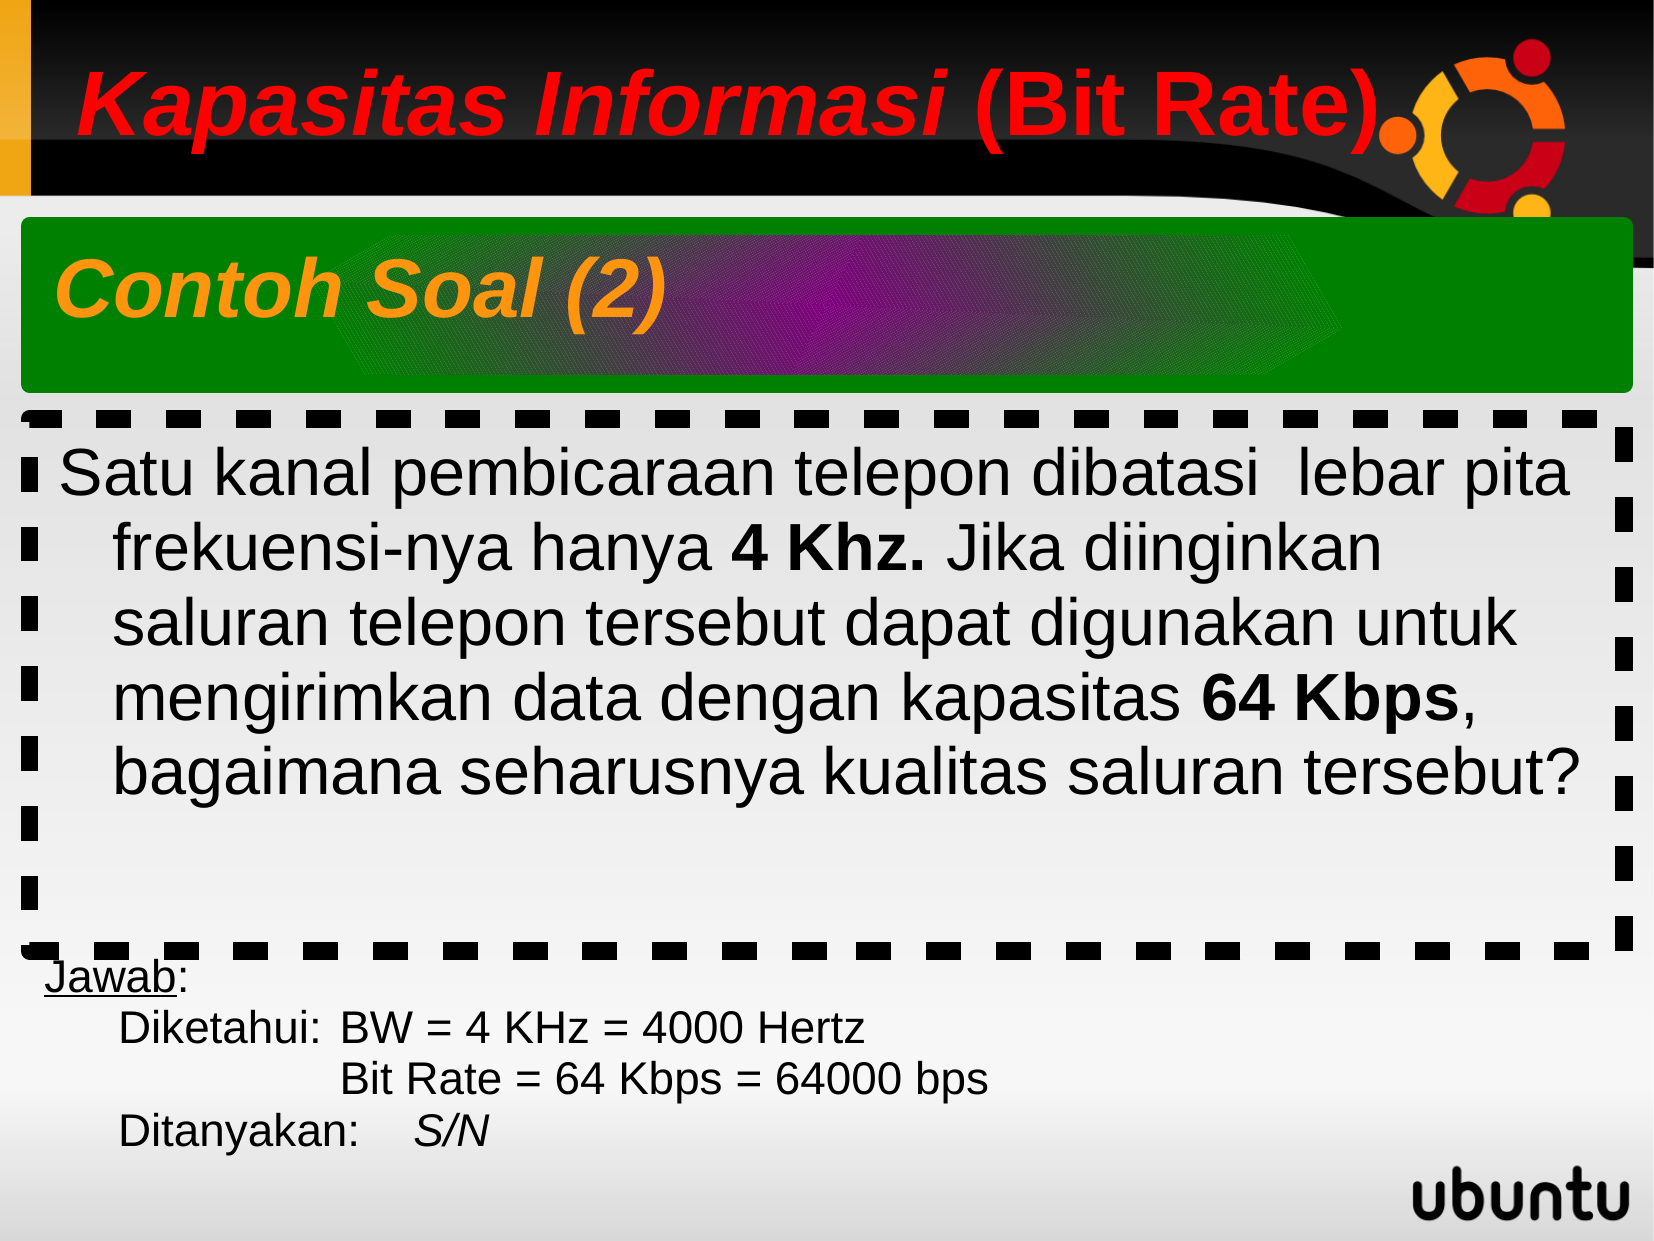

# Kapasitas Informasi (Bit Rate)
Contoh Soal (2)
Satu kanal pembicaraan telepon dibatasi lebar pita frekuensi-nya hanya 4 Khz. Jika diinginkan saluran telepon tersebut dapat digunakan untuk mengirimkan data dengan kapasitas 64 Kbps, bagaimana seharusnya kualitas saluran tersebut?
Jawab:
	Diketahui: 	BW = 4 KHz = 4000 Hertz
				Bit Rate = 64 Kbps = 64000 bps
	Ditanyakan:	S/N